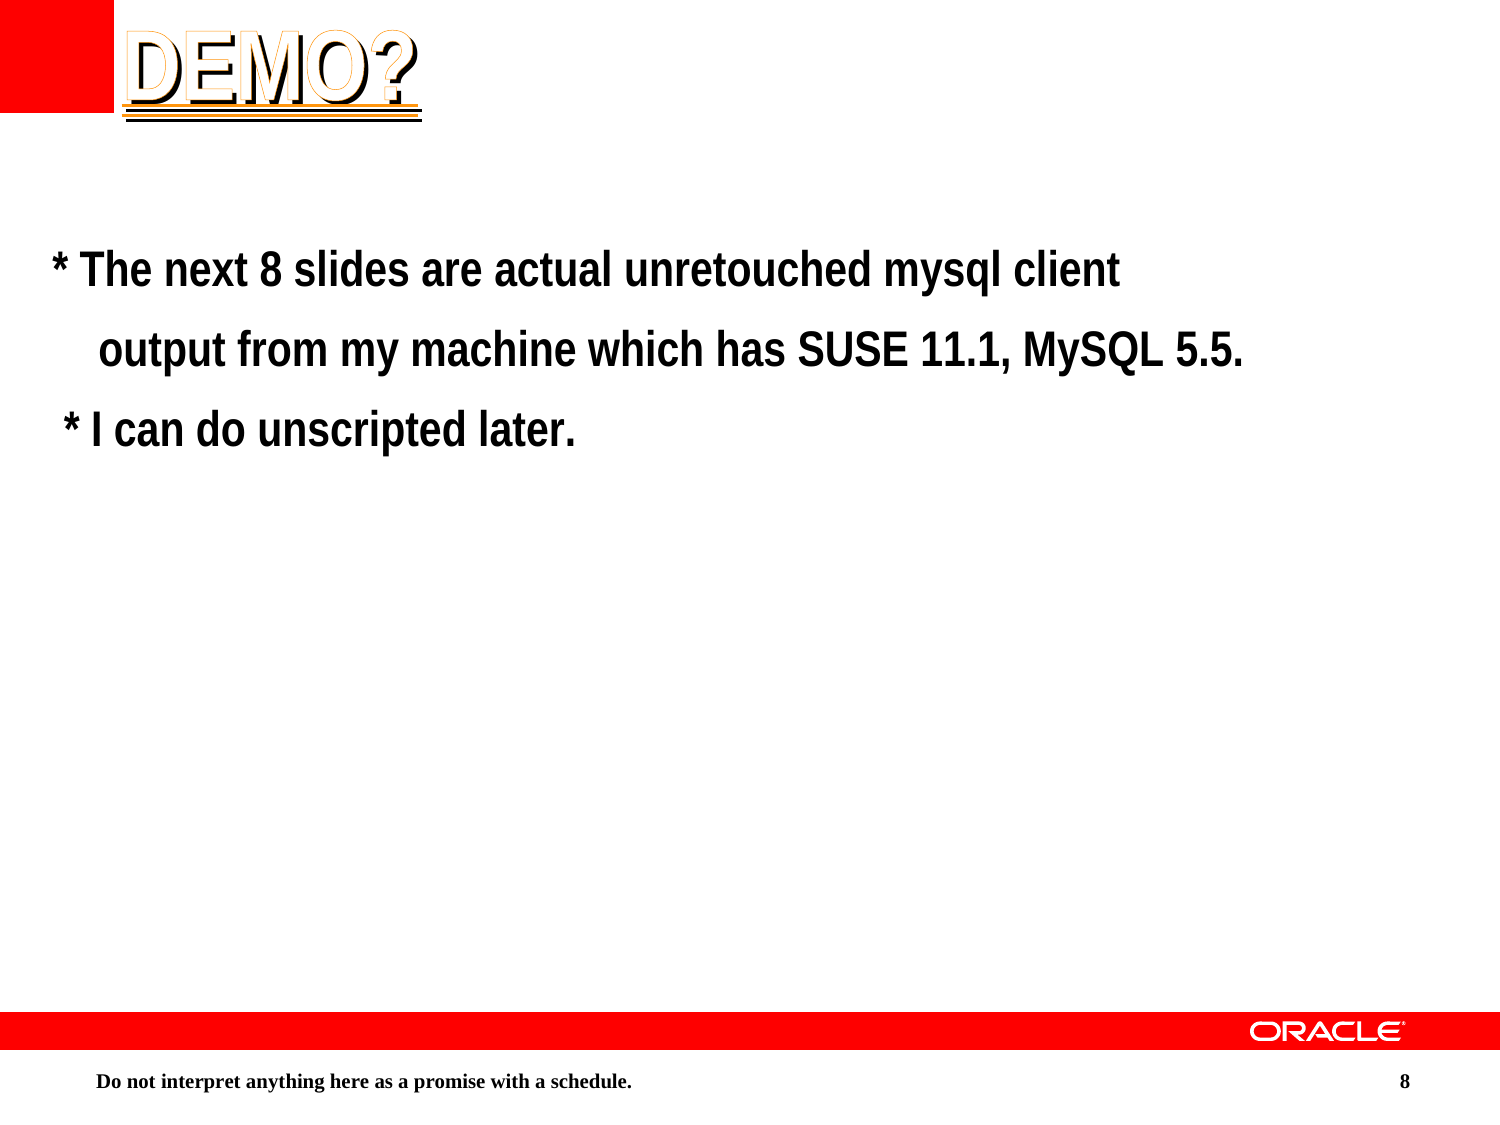

DEMO?
* The next 8 slides are actual unretouched mysql client
 output from my machine which has SUSE 11.1, MySQL 5.5.
 * I can do unscripted later.